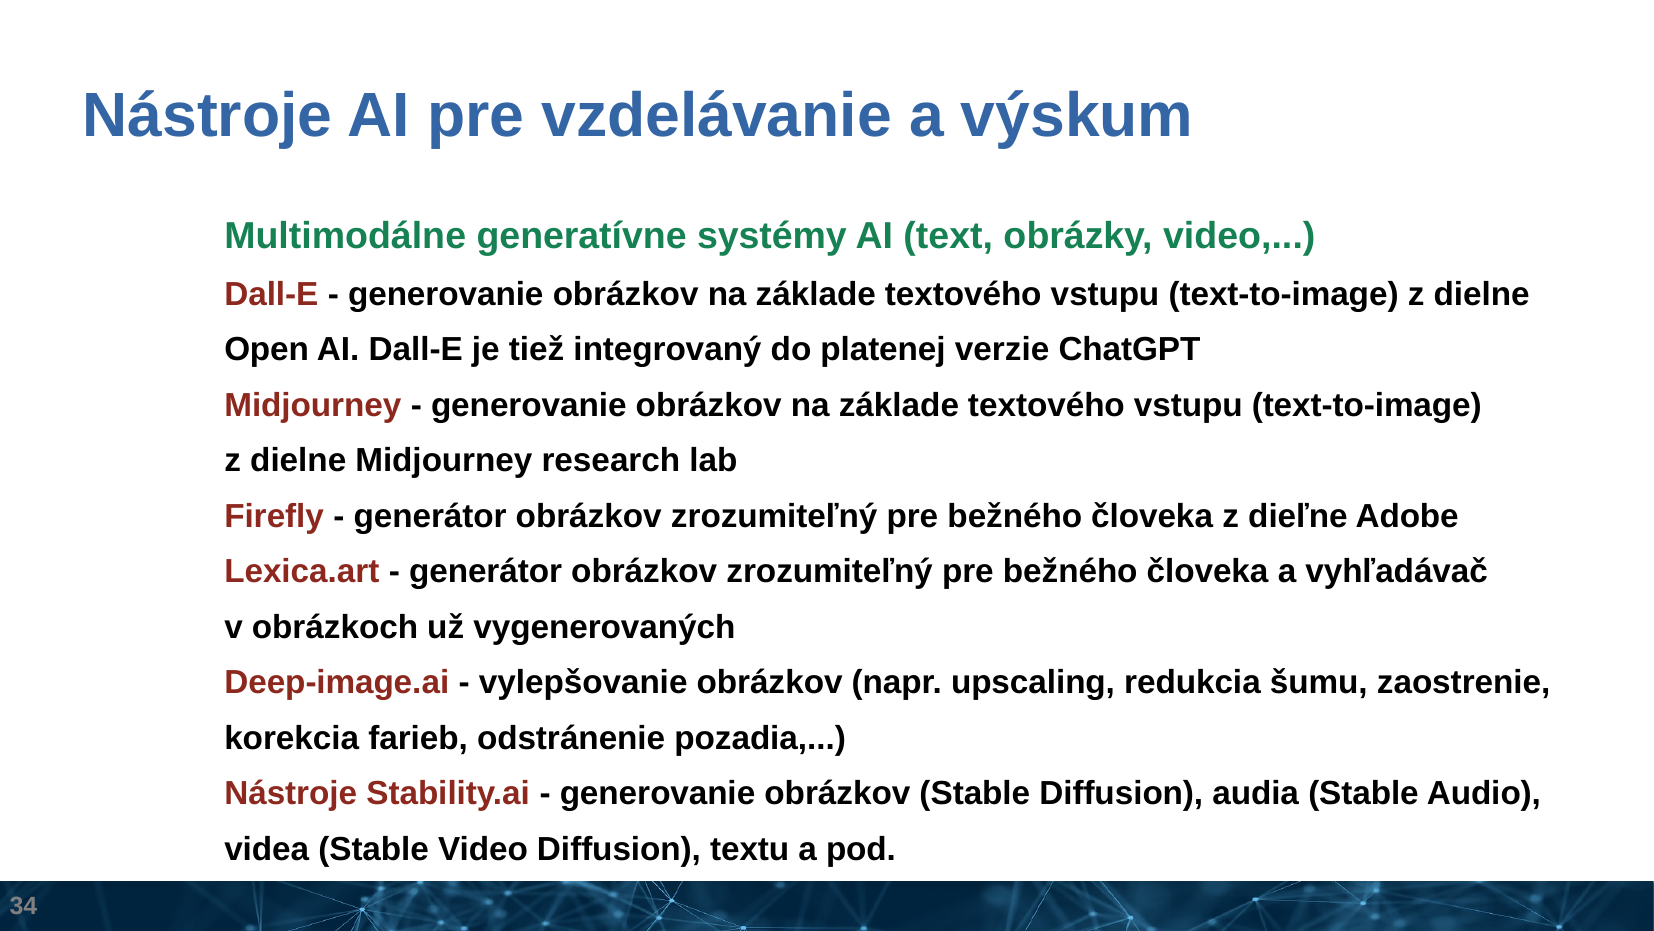

# Nástroje AI pre vzdelávanie a výskum
Multimodálne generatívne systémy AI (text, obrázky, video,...)
Dall-E - generovanie obrázkov na základe textového vstupu (text-to-image) z dielne Open AI. Dall-E je tiež integrovaný do platenej verzie ChatGPT
Midjourney - generovanie obrázkov na základe textového vstupu (text-to-image) z dielne Midjourney research lab
Firefly - generátor obrázkov zrozumiteľný pre bežného človeka z dieľne Adobe
Lexica.art - generátor obrázkov zrozumiteľný pre bežného človeka a vyhľadávač v obrázkoch už vygenerovaných
Deep-image.ai - vylepšovanie obrázkov (napr. upscaling, redukcia šumu, zaostrenie, korekcia farieb, odstránenie pozadia,...)
Nástroje Stability.ai - generovanie obrázkov (Stable Diffusion), audia (Stable Audio), videa (Stable Video Diffusion), textu a pod.